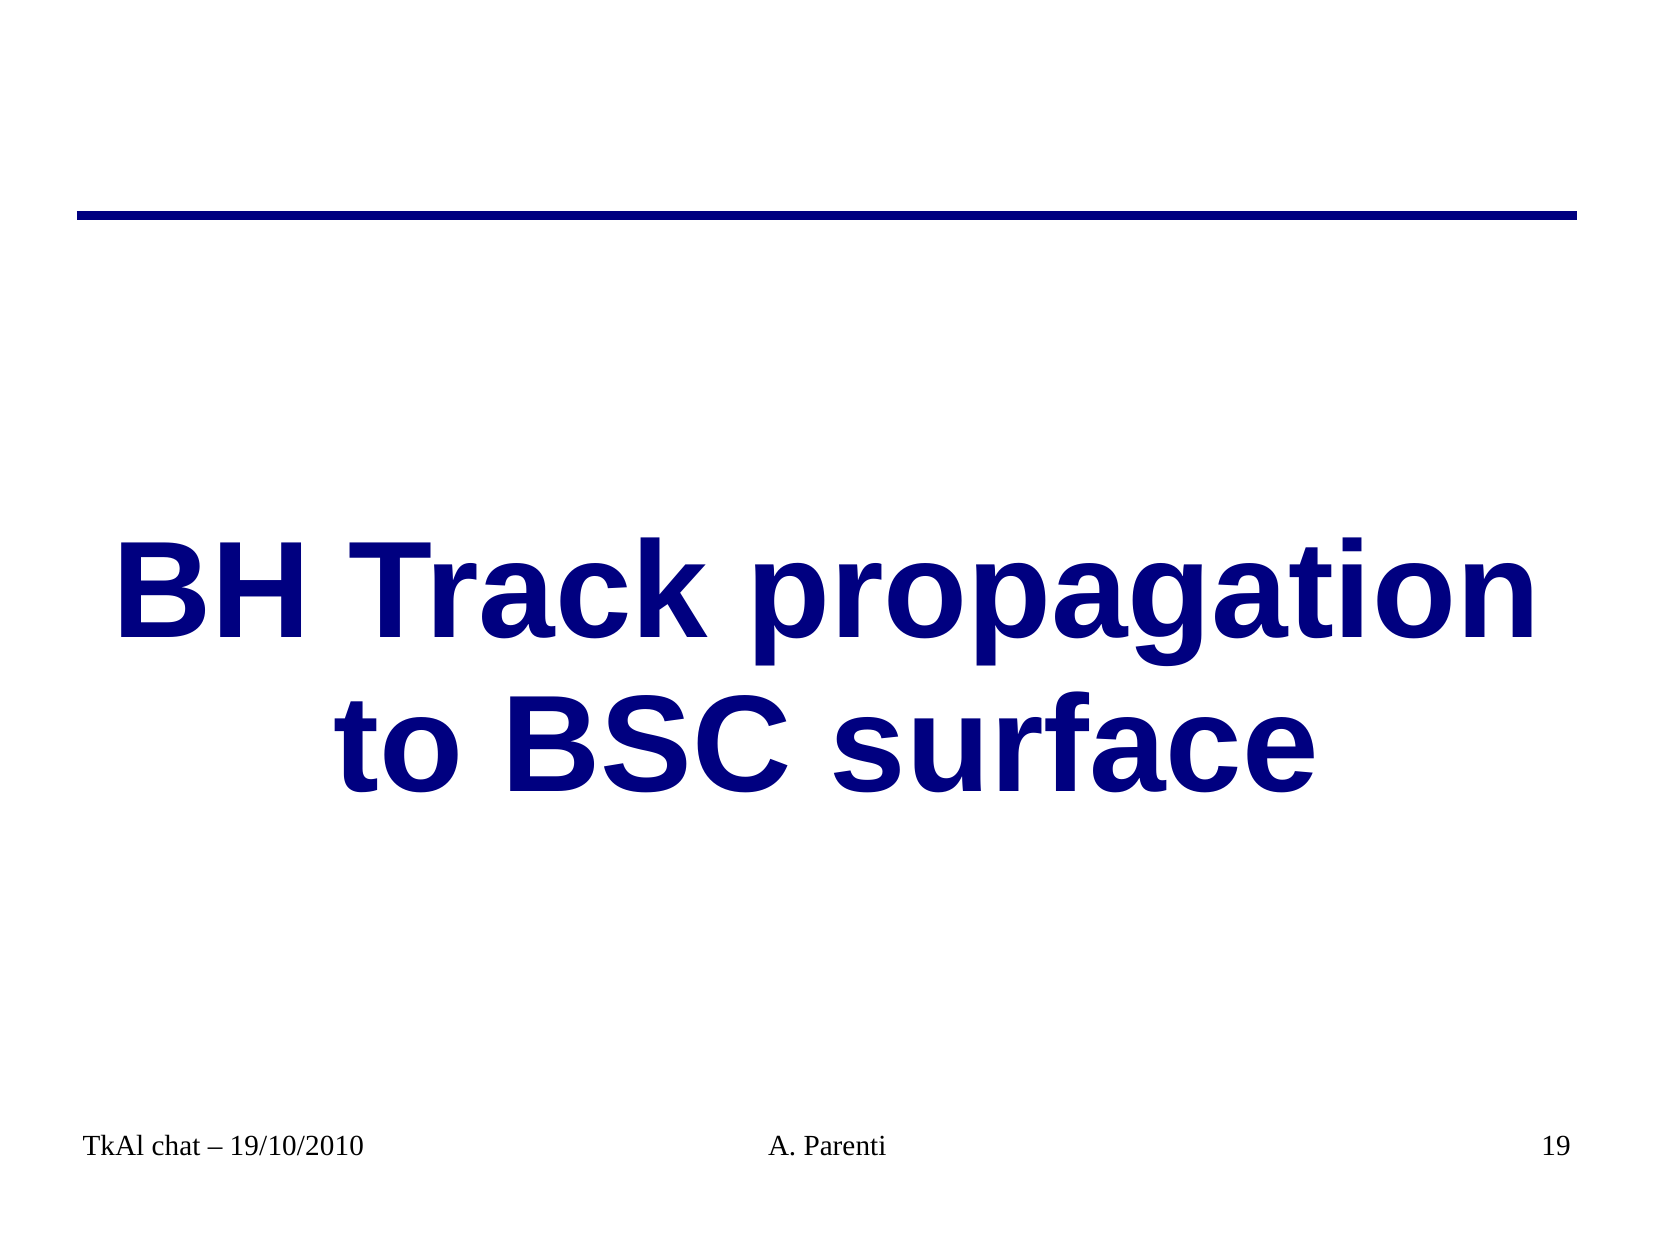

#
BH Track propagation to BSC surface
19